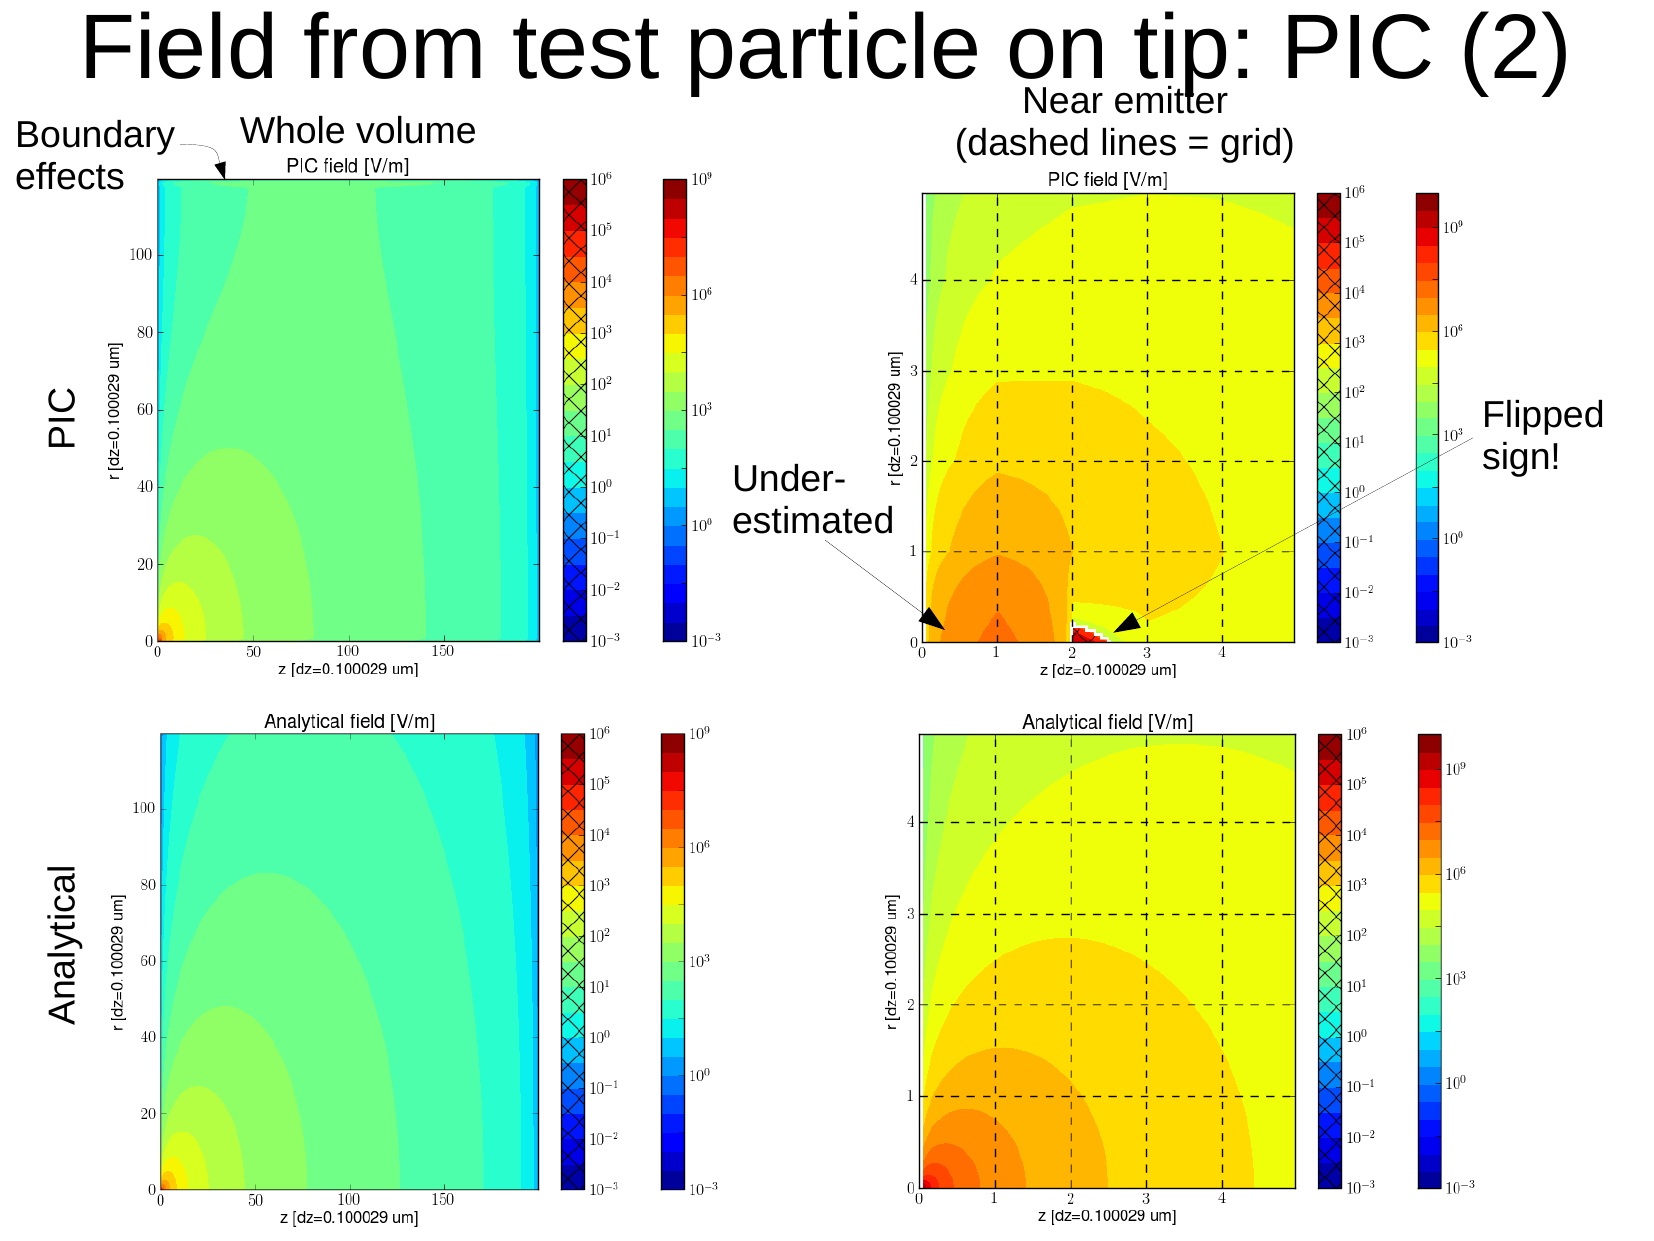

# Field from test particle on tip: PIC (2)
Near emitter
(dashed lines = grid)
Whole volume
Boundary effects
PIC
Flipped sign!
Under-estimated
Analytical